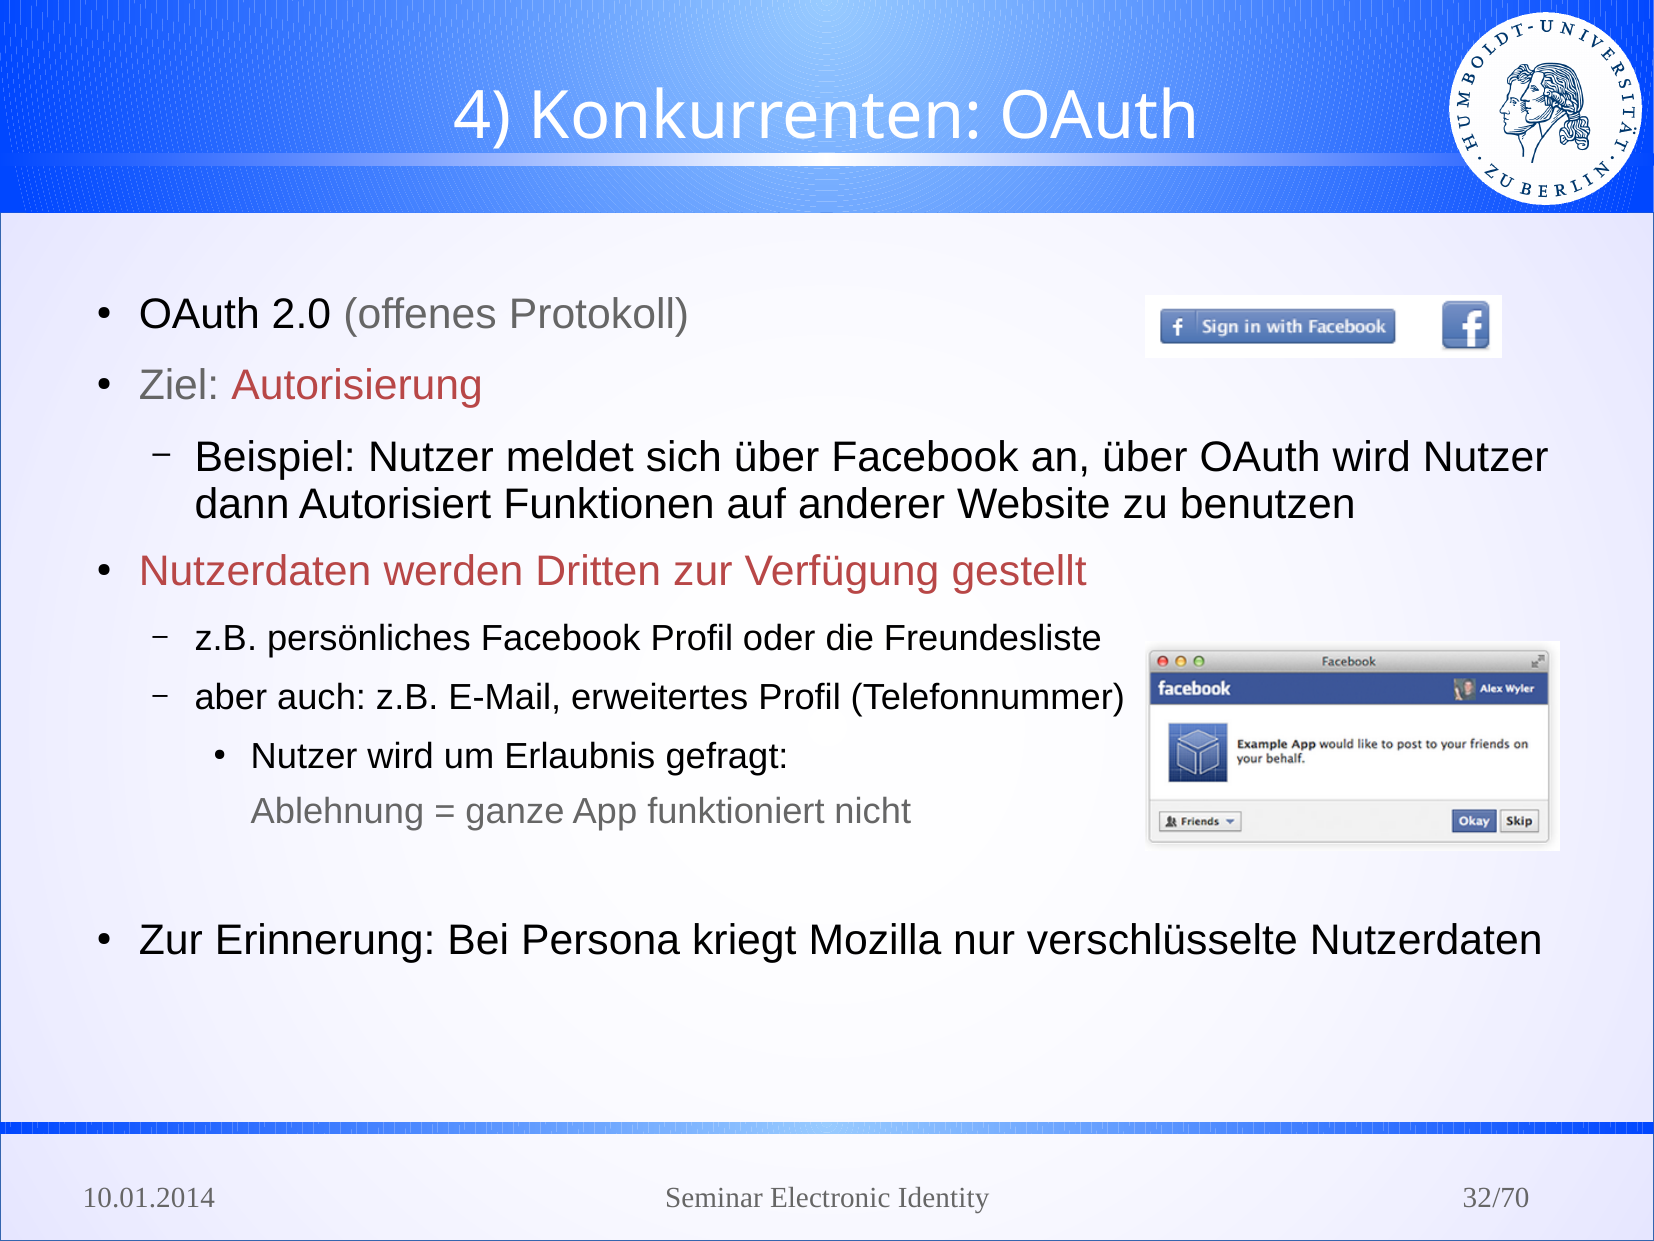

# 4) Konkurrenten: OAuth
OAuth 2.0 (offenes Protokoll)
Ziel: Autorisierung
Beispiel: Nutzer meldet sich über Facebook an, über OAuth wird Nutzer dann Autorisiert Funktionen auf anderer Website zu benutzen
Nutzerdaten werden Dritten zur Verfügung gestellt
z.B. persönliches Facebook Profil oder die Freundesliste
aber auch: z.B. E-Mail, erweitertes Profil (Telefonnummer)
Nutzer wird um Erlaubnis gefragt:
Ablehnung = ganze App funktioniert nicht
Zur Erinnerung: Bei Persona kriegt Mozilla nur verschlüsselte Nutzerdaten
10.01.2014
Seminar Electronic Identity